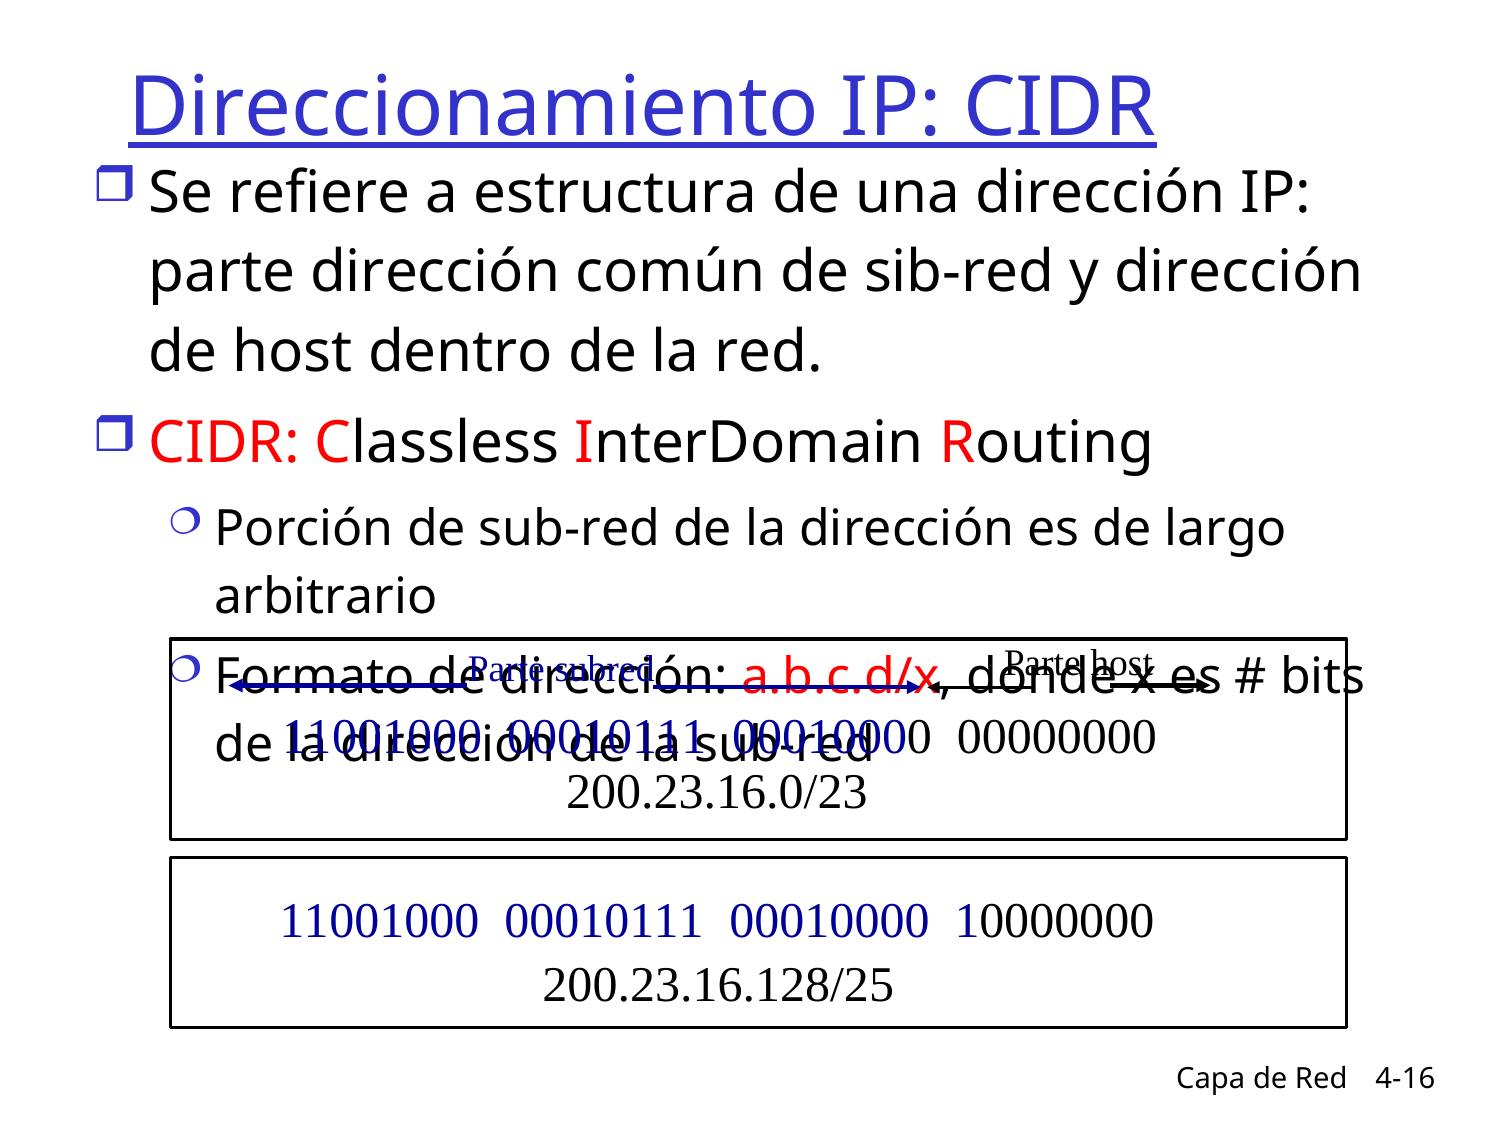

# Direccionamiento IP: CIDR
Se refiere a estructura de una dirección IP: parte dirección común de sib-red y dirección de host dentro de la red.
CIDR: Classless InterDomain Routing
Porción de sub-red de la dirección es de largo arbitrario
Formato de dirección: a.b.c.d/x, donde x es # bits de la dirección de la sub-red
Parte host
Parte subred
11001000 00010111 00010000 00000000
200.23.16.0/23
11001000 00010111 00010000 10000000
200.23.16.128/25
16